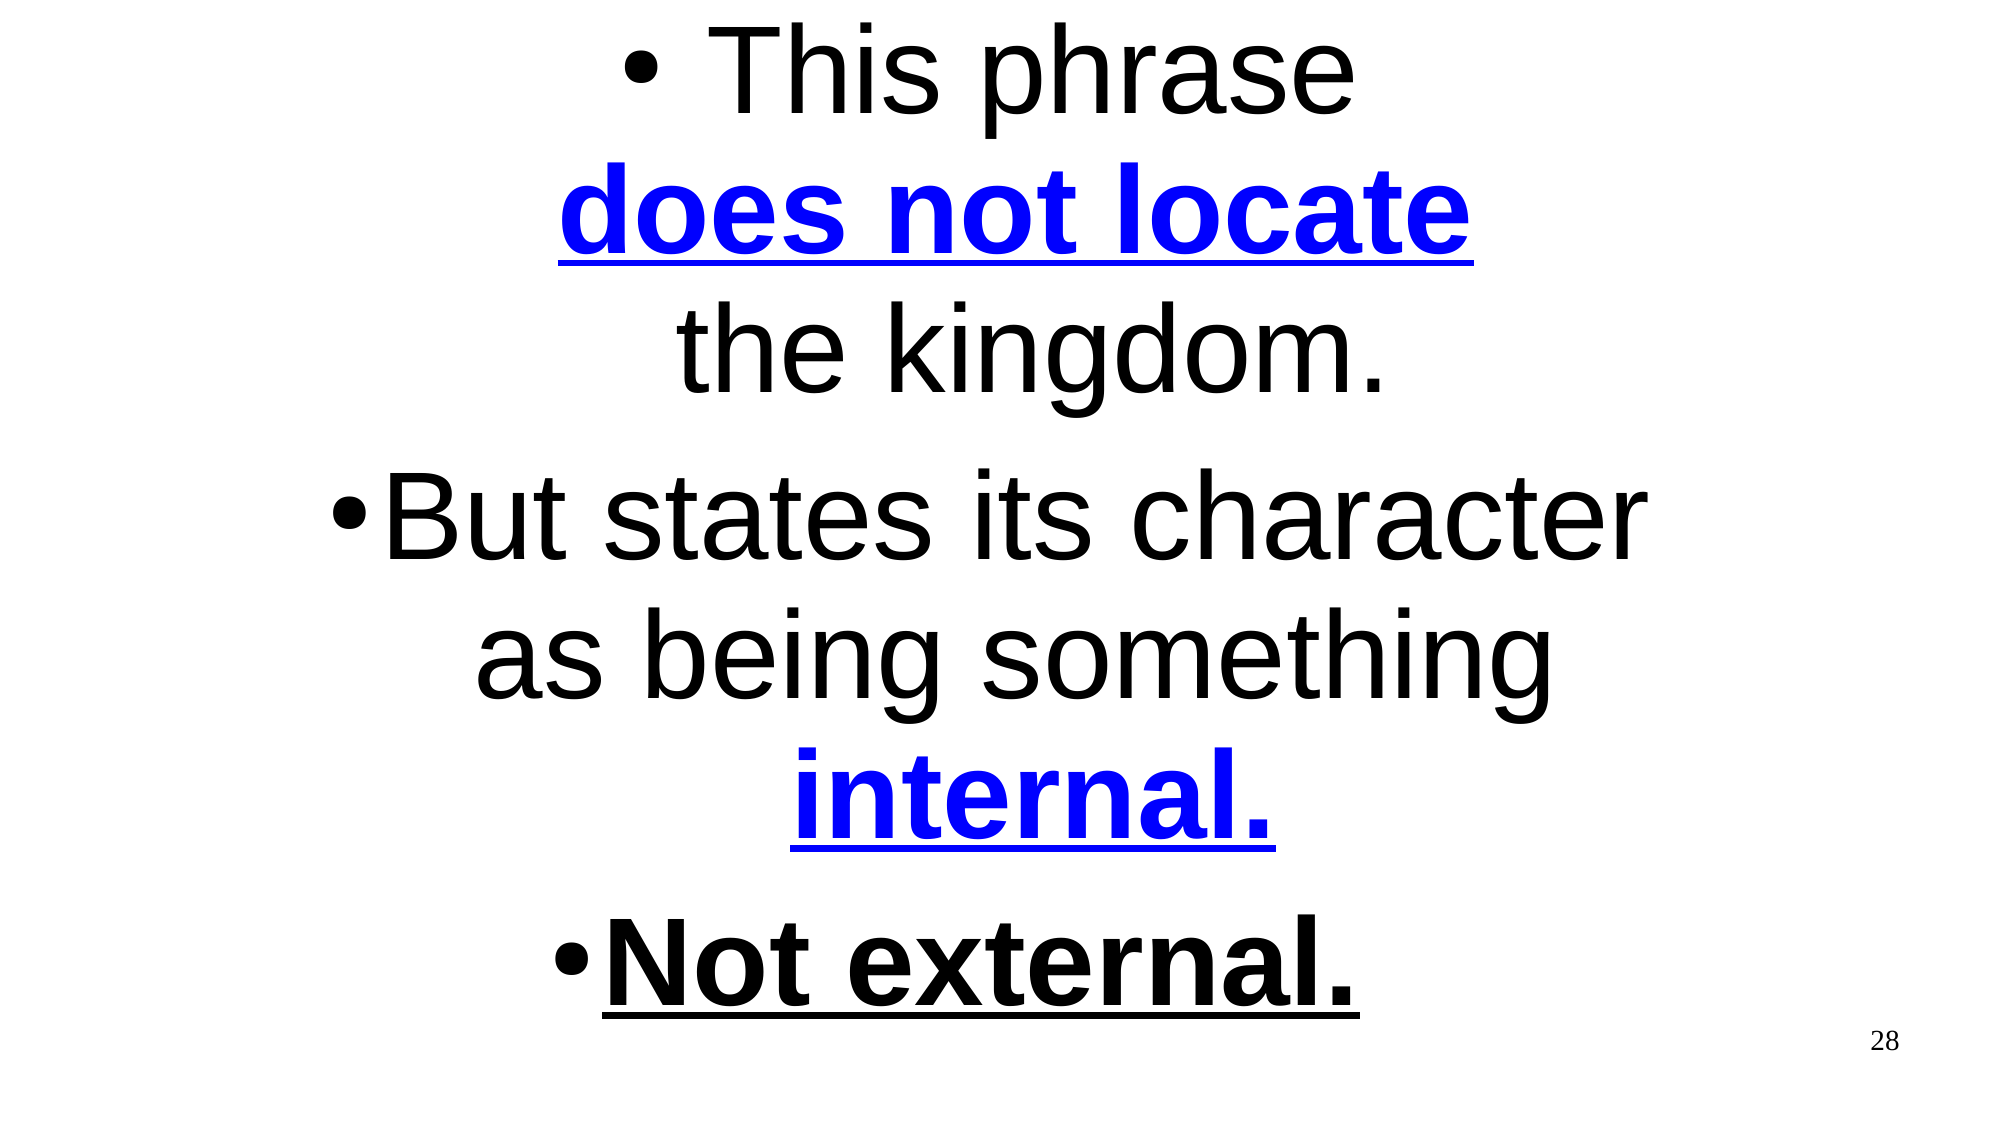

# This phrase does not locate the kingdom.
But states its character
as being something
internal.
Not external.
28